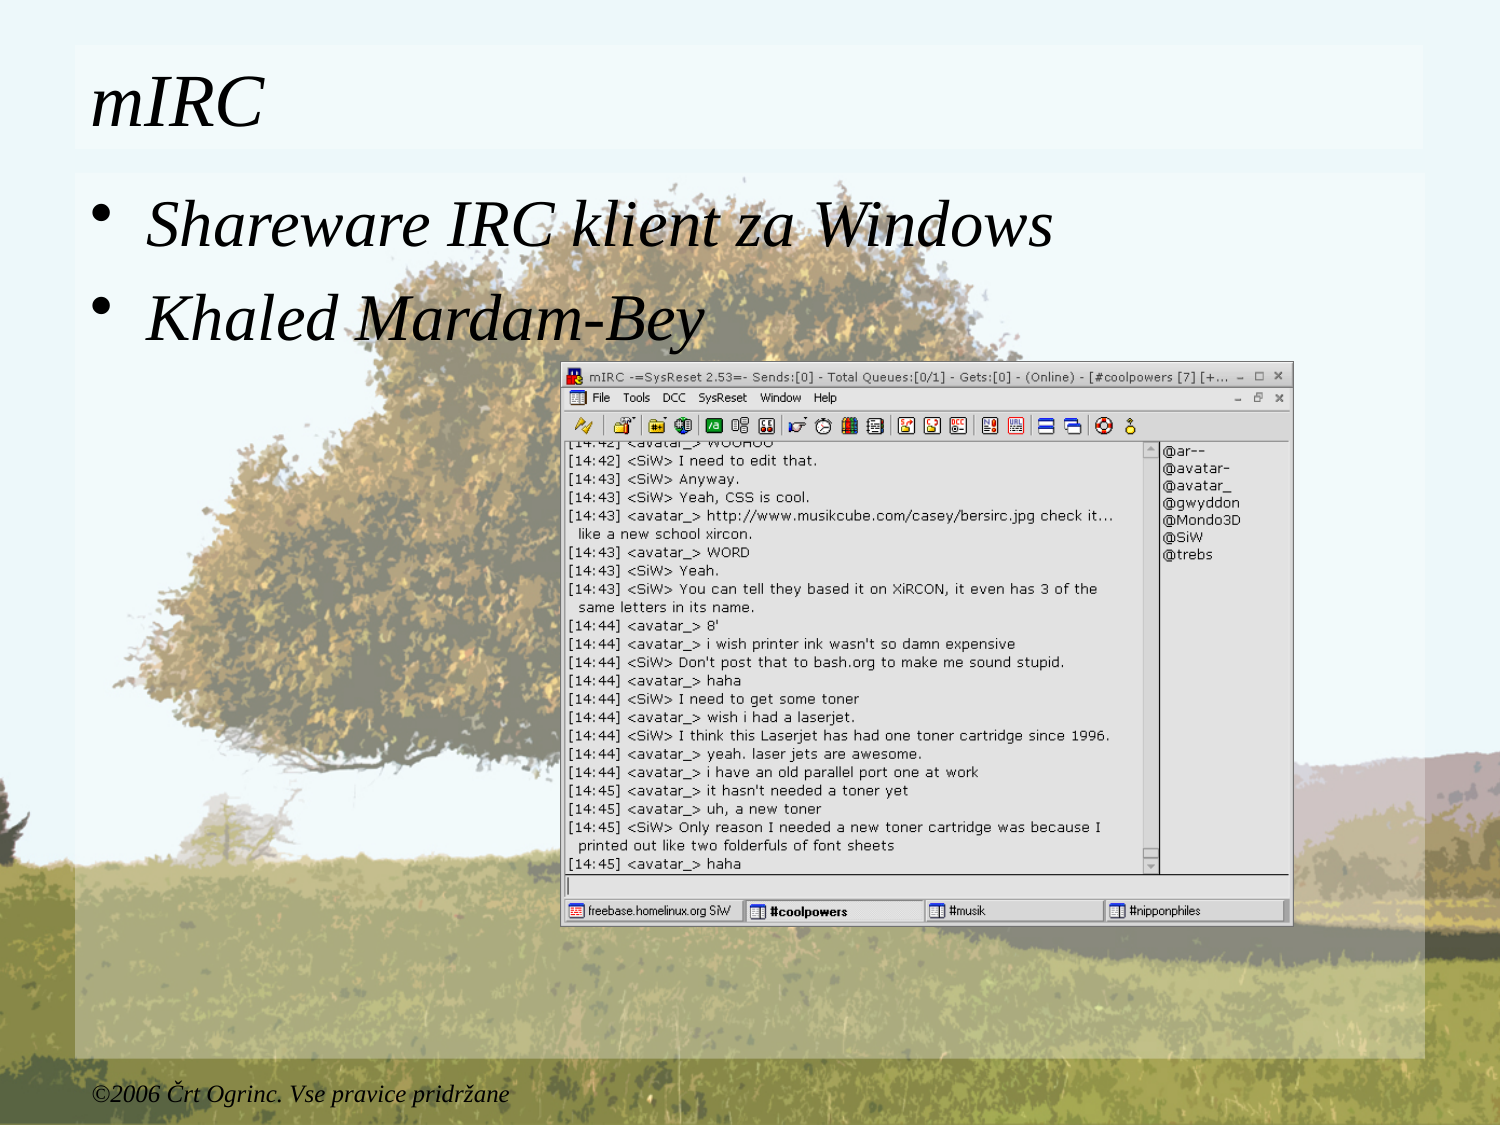

# mIRC
Shareware IRC klient za Windows
Khaled Mardam-Bey